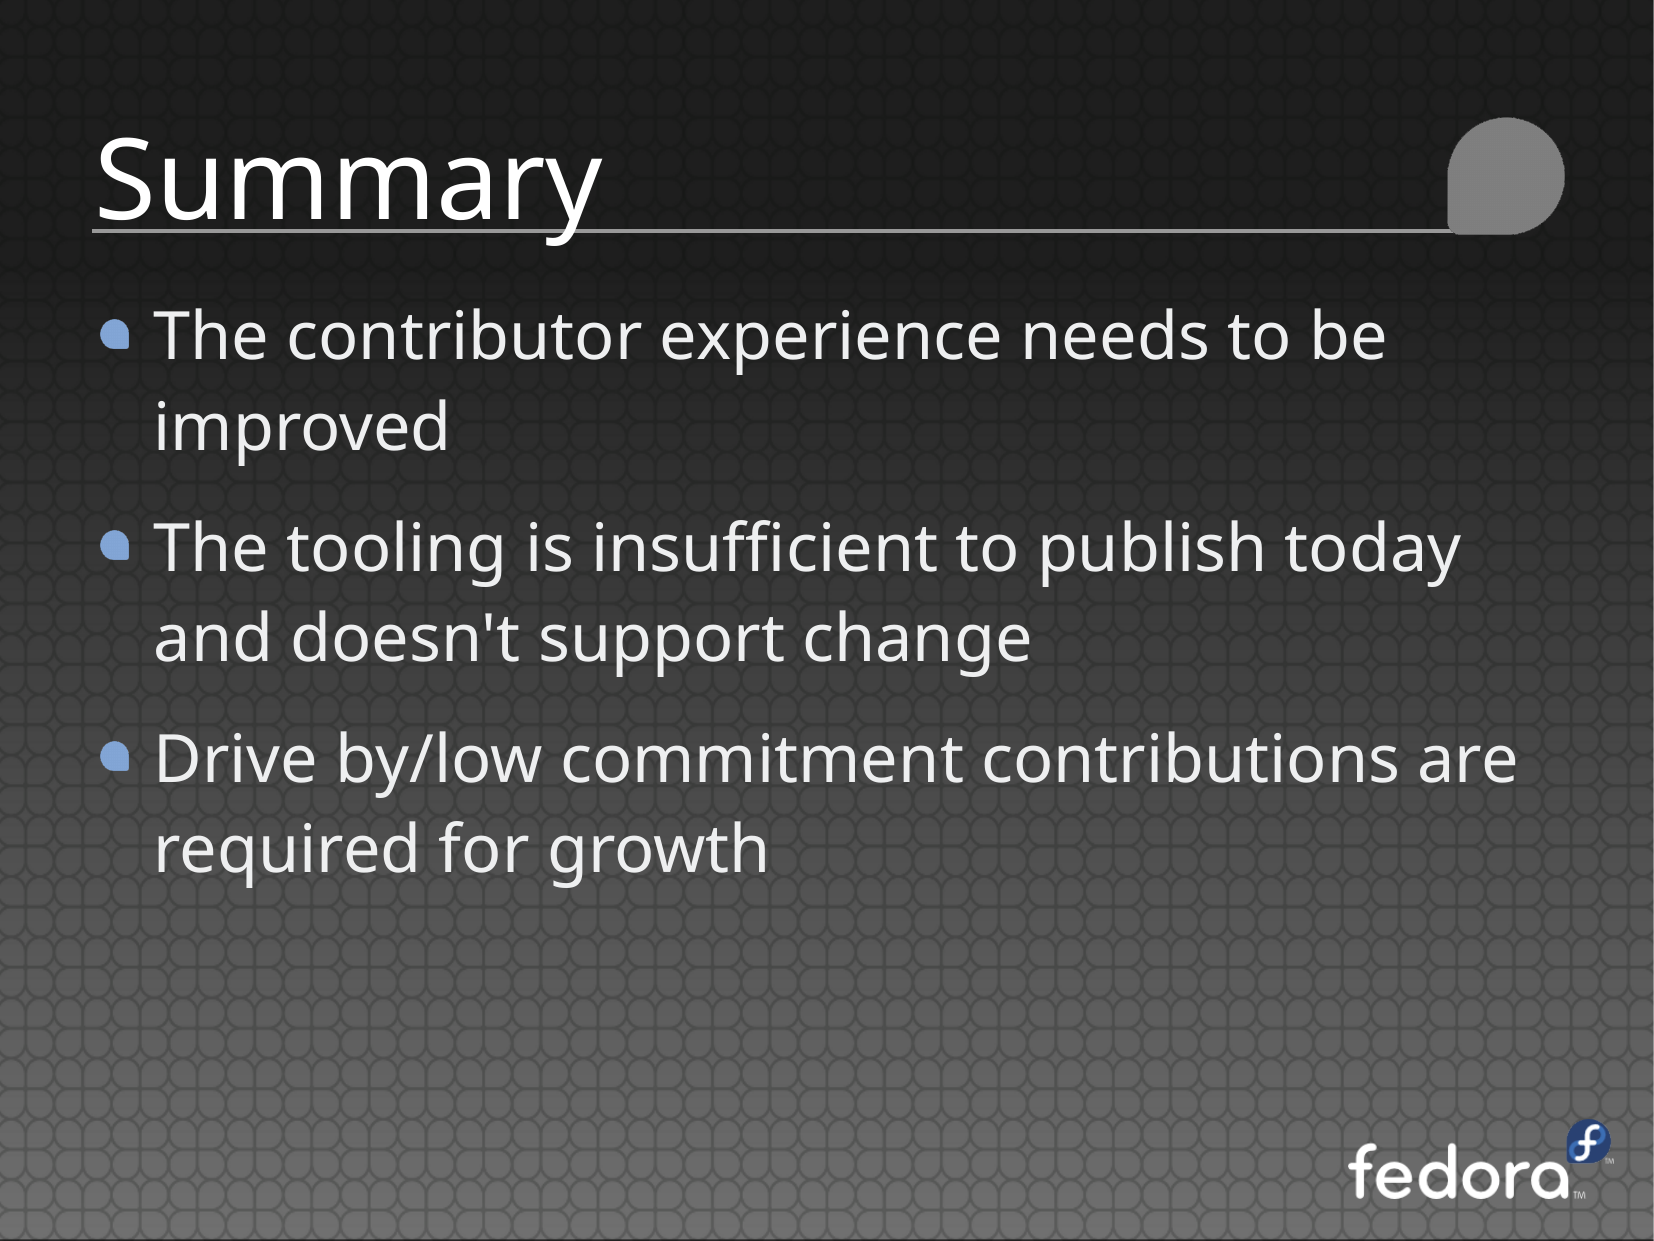

Summary
# The contributor experience needs to be improved
The tooling is insufficient to publish today and doesn't support change
Drive by/low commitment contributions are required for growth